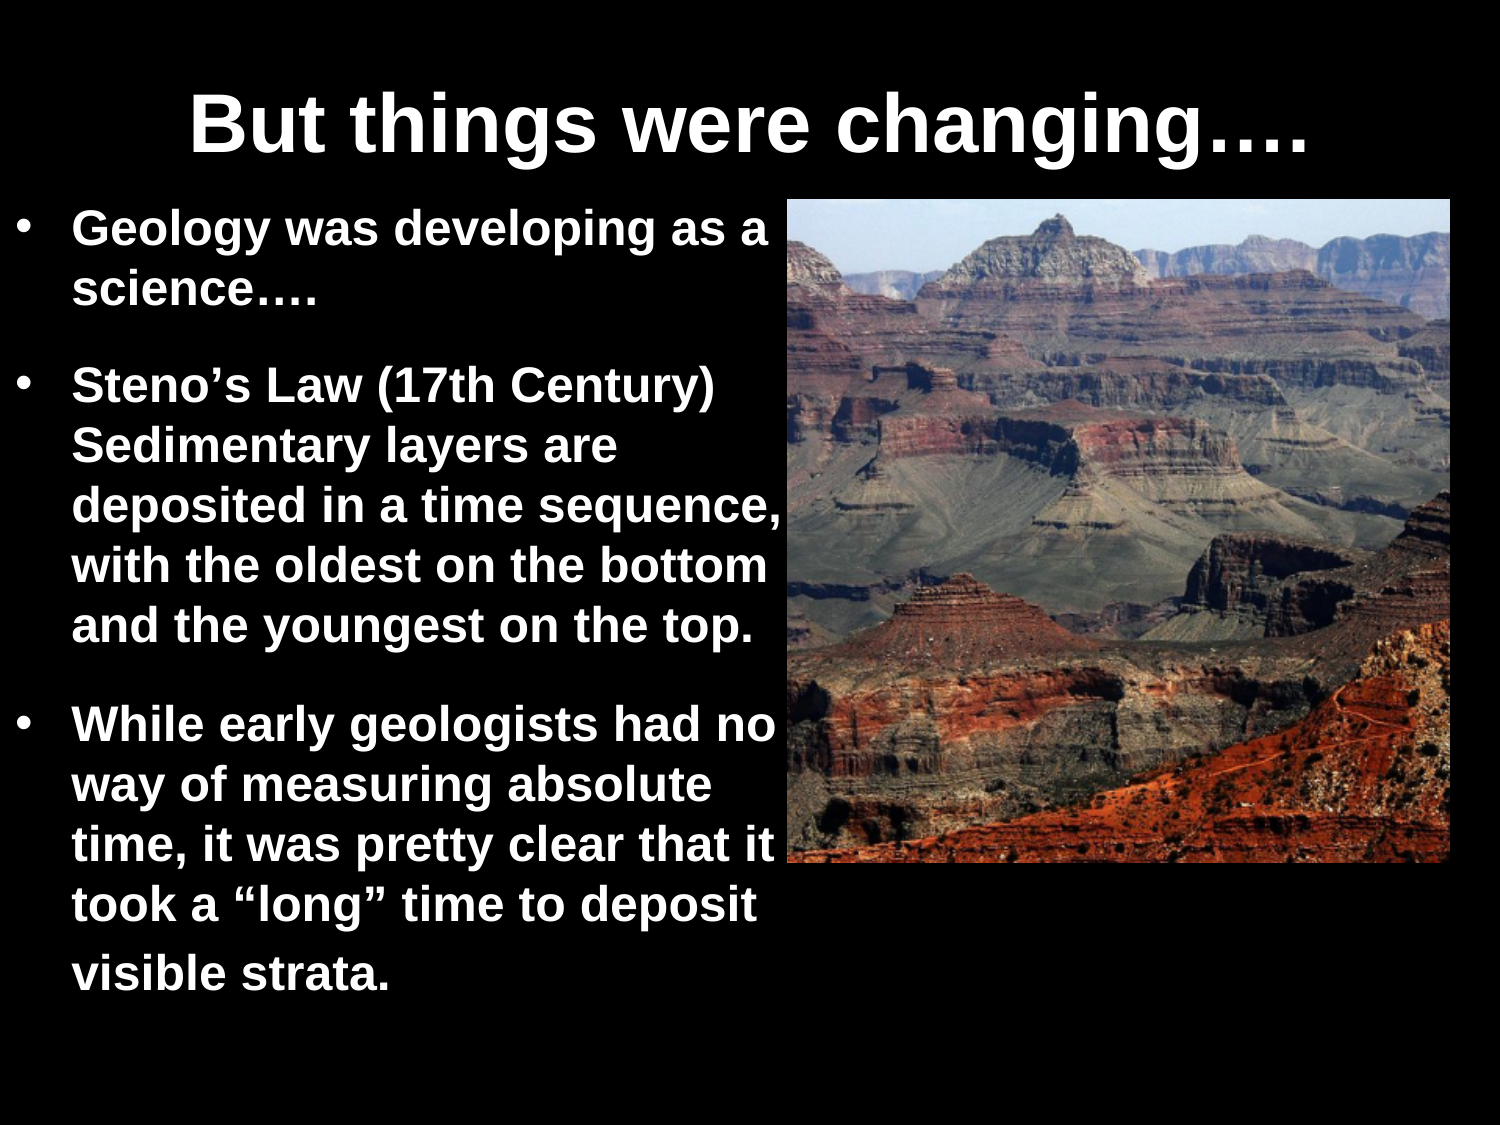

# But things were changing….
Geology was developing as a science….
Steno’s Law (17th Century) Sedimentary layers are deposited in a time sequence, with the oldest on the bottom and the youngest on the top.
While early geologists had no way of measuring absolute time, it was pretty clear that it took a “long” time to deposit visible strata.